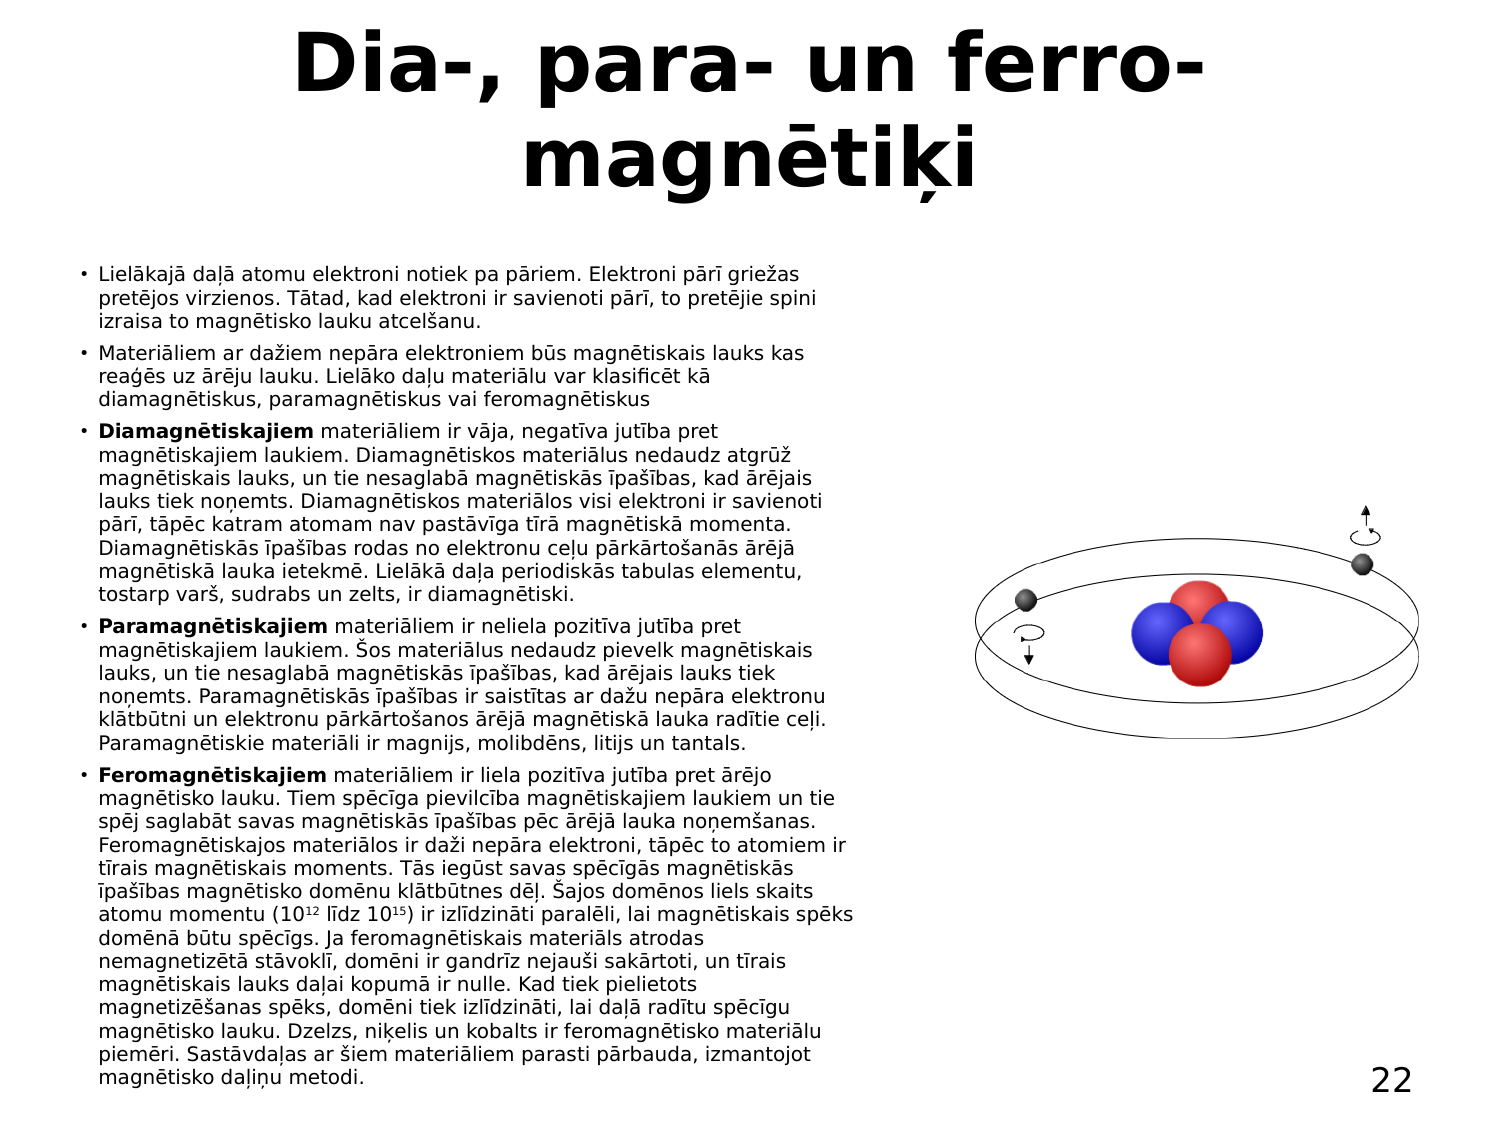

# Dia-, para- un ferro- magnētiķi
Lielākajā daļā atomu elektroni notiek pa pāriem. Elektroni pārī griežas pretējos virzienos. Tātad, kad elektroni ir savienoti pārī, to pretējie spini izraisa to magnētisko lauku atcelšanu.
Materiāliem ar dažiem nepāra elektroniem būs magnētiskais lauks kas reaģēs uz ārēju lauku. Lielāko daļu materiālu var klasificēt kā diamagnētiskus, paramagnētiskus vai feromagnētiskus
Diamagnētiskajiem materiāliem ir vāja, negatīva jutība pret magnētiskajiem laukiem. Diamagnētiskos materiālus nedaudz atgrūž magnētiskais lauks, un tie nesaglabā magnētiskās īpašības, kad ārējais lauks tiek noņemts. Diamagnētiskos materiālos visi elektroni ir savienoti pārī, tāpēc katram atomam nav pastāvīga tīrā magnētiskā momenta. Diamagnētiskās īpašības rodas no elektronu ceļu pārkārtošanās ārējā magnētiskā lauka ietekmē. Lielākā daļa periodiskās tabulas elementu, tostarp varš, sudrabs un zelts, ir diamagnētiski.
Paramagnētiskajiem materiāliem ir neliela pozitīva jutība pret magnētiskajiem laukiem. Šos materiālus nedaudz pievelk magnētiskais lauks, un tie nesaglabā magnētiskās īpašības, kad ārējais lauks tiek noņemts. Paramagnētiskās īpašības ir saistītas ar dažu nepāra elektronu klātbūtni un elektronu pārkārtošanos ārējā magnētiskā lauka radītie ceļi. Paramagnētiskie materiāli ir magnijs, molibdēns, litijs un tantals.
Feromagnētiskajiem materiāliem ir liela pozitīva jutība pret ārējo magnētisko lauku. Tiem spēcīga pievilcība magnētiskajiem laukiem un tie spēj saglabāt savas magnētiskās īpašības pēc ārējā lauka noņemšanas. Feromagnētiskajos materiālos ir daži nepāra elektroni, tāpēc to atomiem ir tīrais magnētiskais moments. Tās iegūst savas spēcīgās magnētiskās īpašības magnētisko domēnu klātbūtnes dēļ. Šajos domēnos liels skaits atomu momentu (1012 līdz 1015) ir izlīdzināti paralēli, lai magnētiskais spēks domēnā būtu spēcīgs. Ja feromagnētiskais materiāls atrodas nemagnetizētā stāvoklī, domēni ir gandrīz nejauši sakārtoti, un tīrais magnētiskais lauks daļai kopumā ir nulle. Kad tiek pielietots magnetizēšanas spēks, domēni tiek izlīdzināti, lai daļā radītu spēcīgu magnētisko lauku. Dzelzs, niķelis un kobalts ir feromagnētisko materiālu piemēri. Sastāvdaļas ar šiem materiāliem parasti pārbauda, izmantojot magnētisko daļiņu metodi.